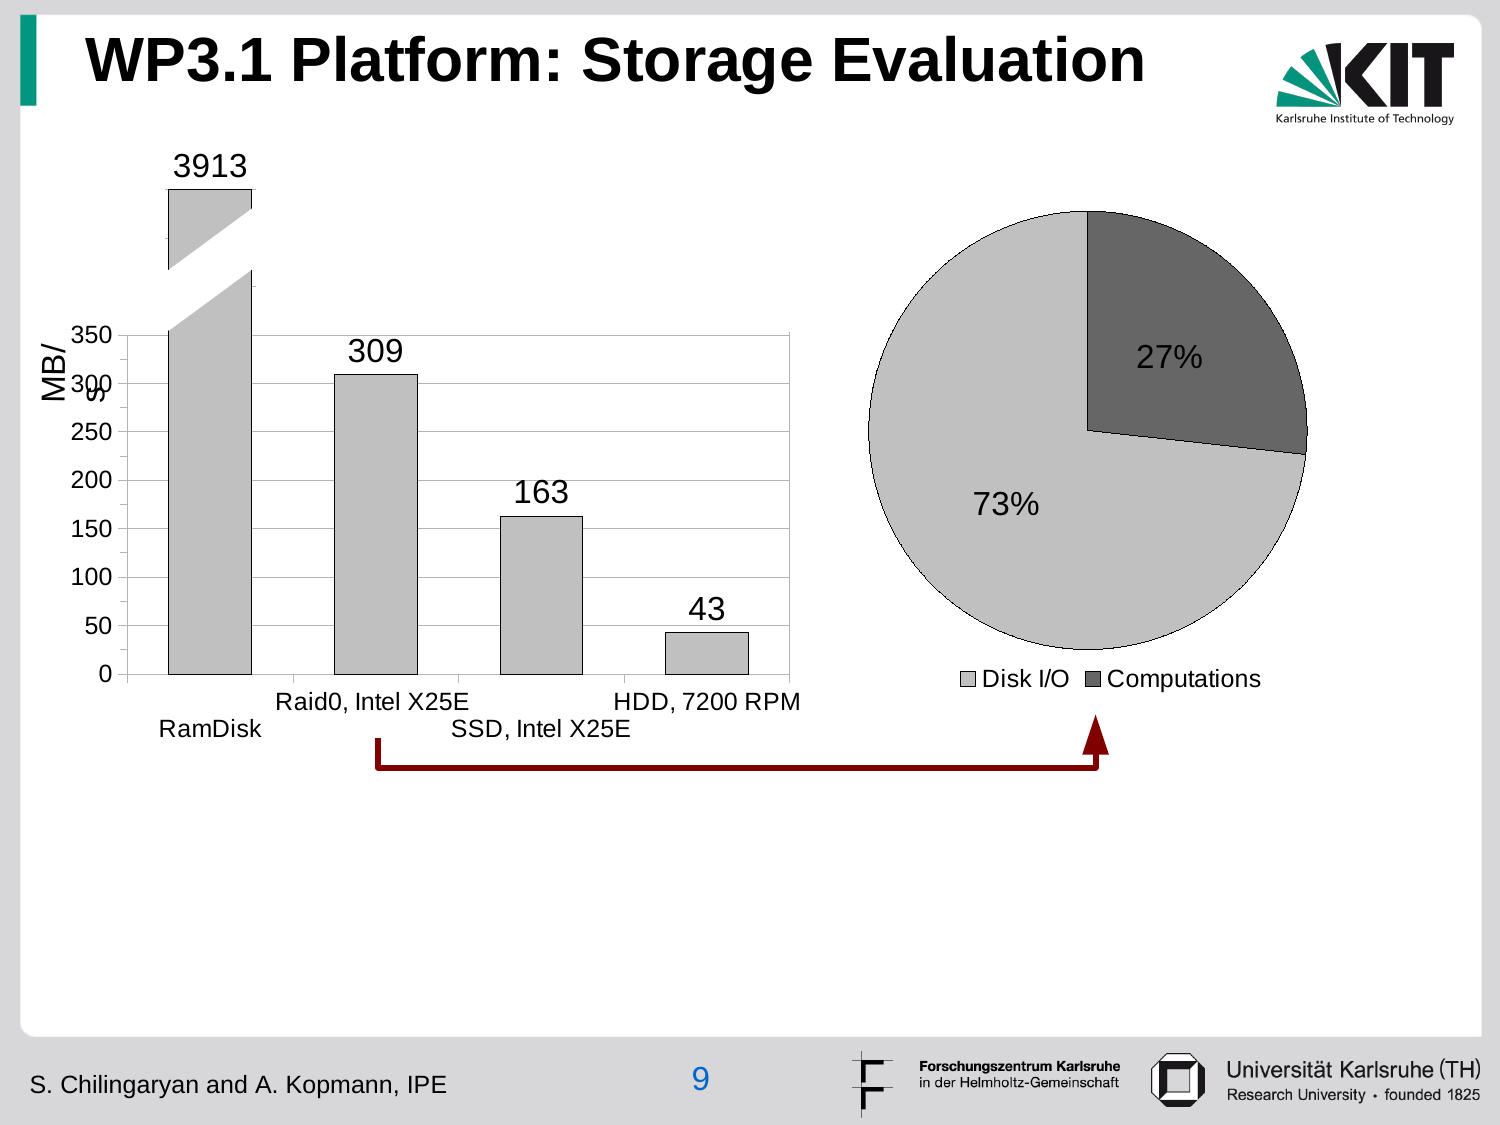

# WP3.1 Platform: Storage Evaluation
### Chart
| Category | MB/s |
|---|---|
| RamDisk | 3913.0 |
| Raid0, Intel X25E | 309.0 |
| SSD, Intel X25E | 163.0 |
| HDD, 7200 RPM | 43.0 |
### Chart
| Category | Row 40 |
|---|---|
| Disk I/O | 111.3 |
| Computations | 40.663 |
MB/s
S. Chilingaryan and A. Kopmann, IPE